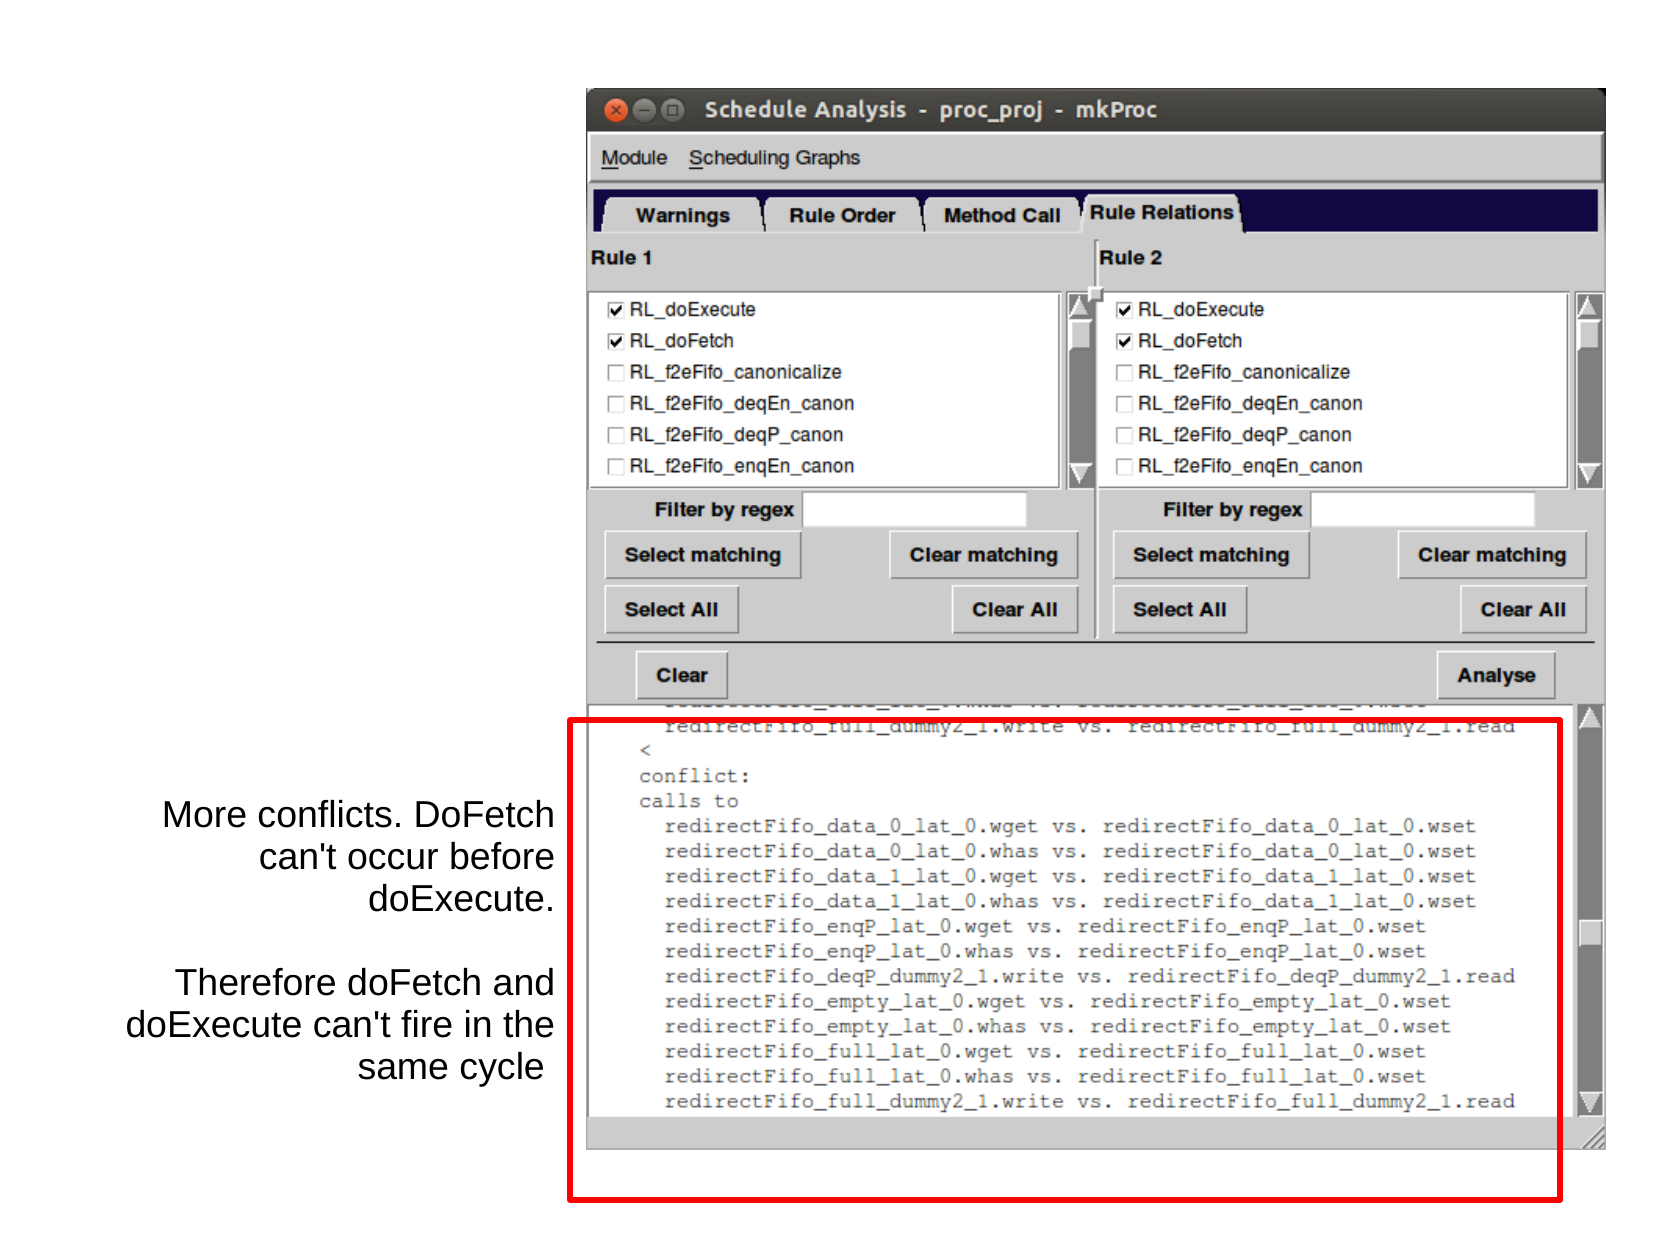

More conflicts. DoFetch can't occur before doExecute.
Therefore doFetch and doExecute can't fire in the same cycle